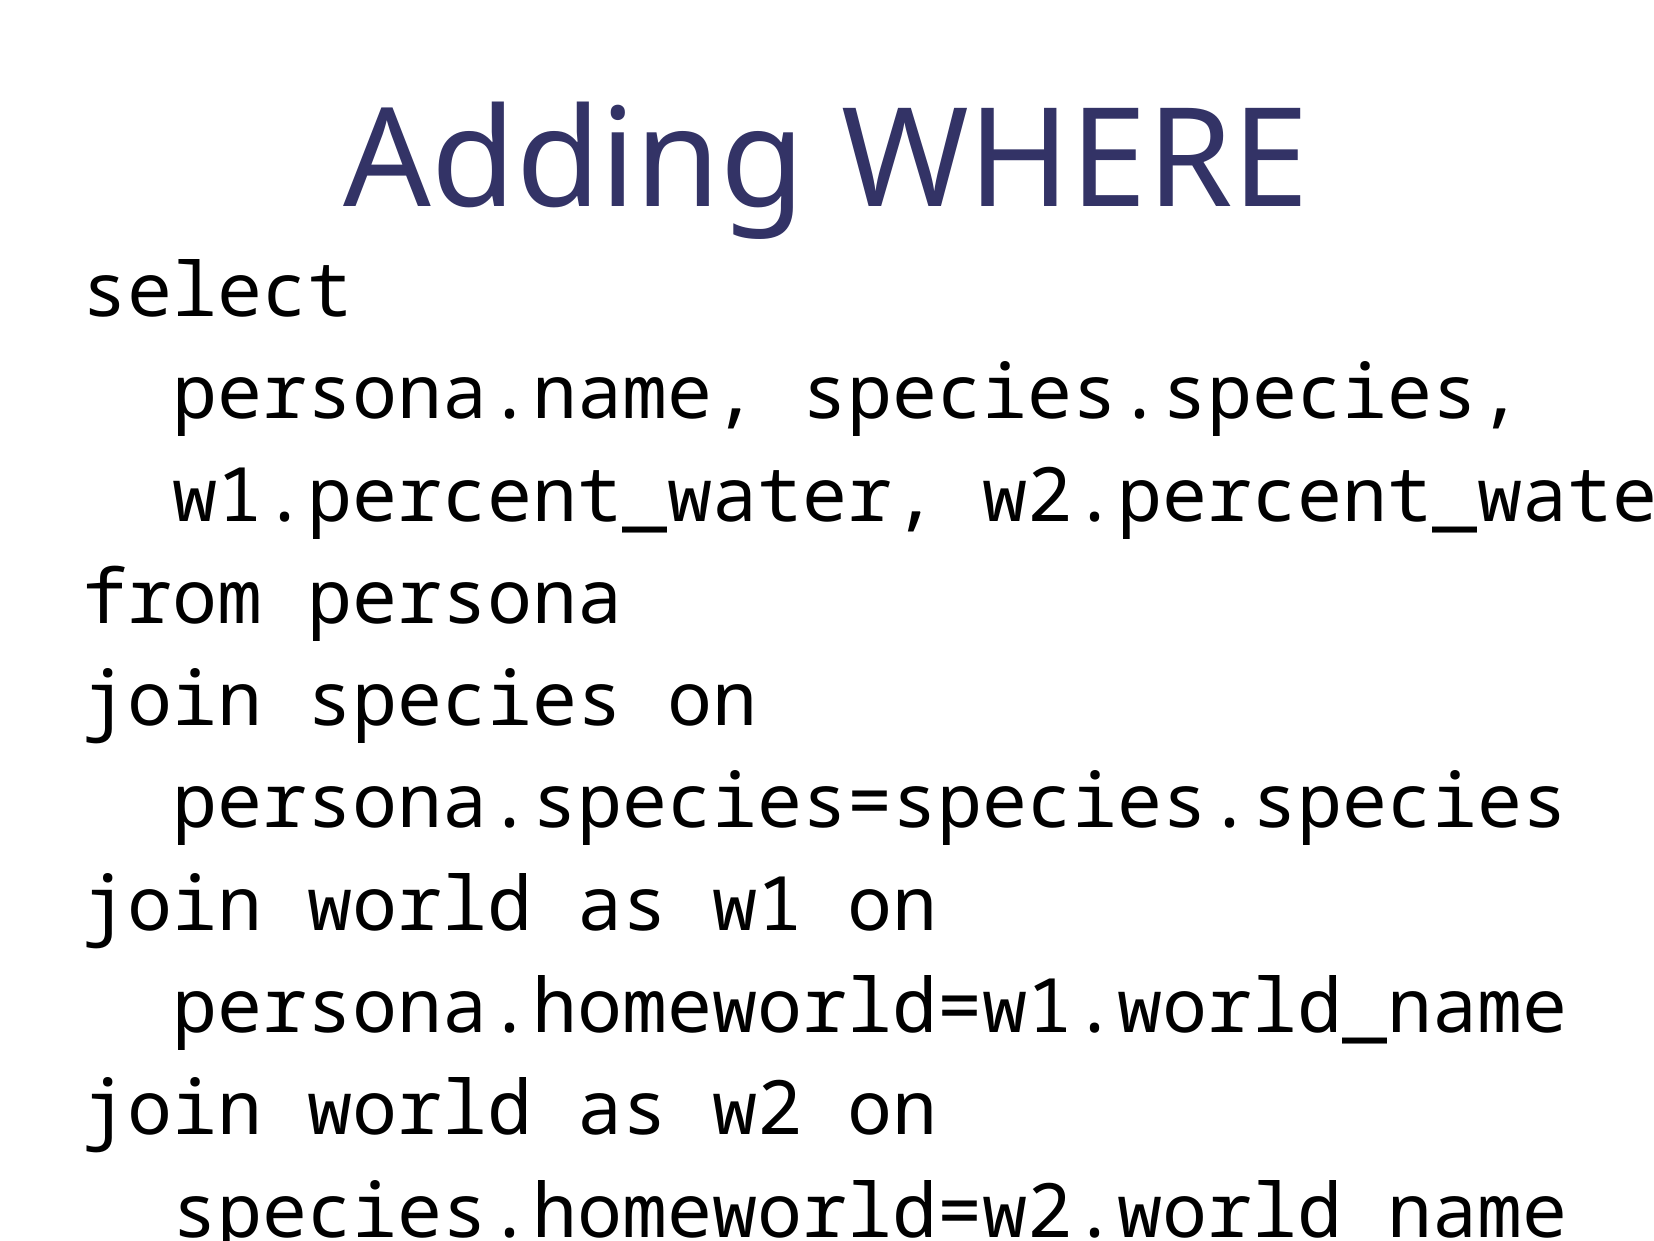

Adding WHERE
# select
 persona.name, species.species,
 w1.percent_water, w2.percent_water
from persona
join species on
 persona.species=species.species
join world as w1 on
 persona.homeworld=w1.world_name
join world as w2 on
 species.homeworld=w2.world_name
where
 w1.percent_water>w2.percent_water;